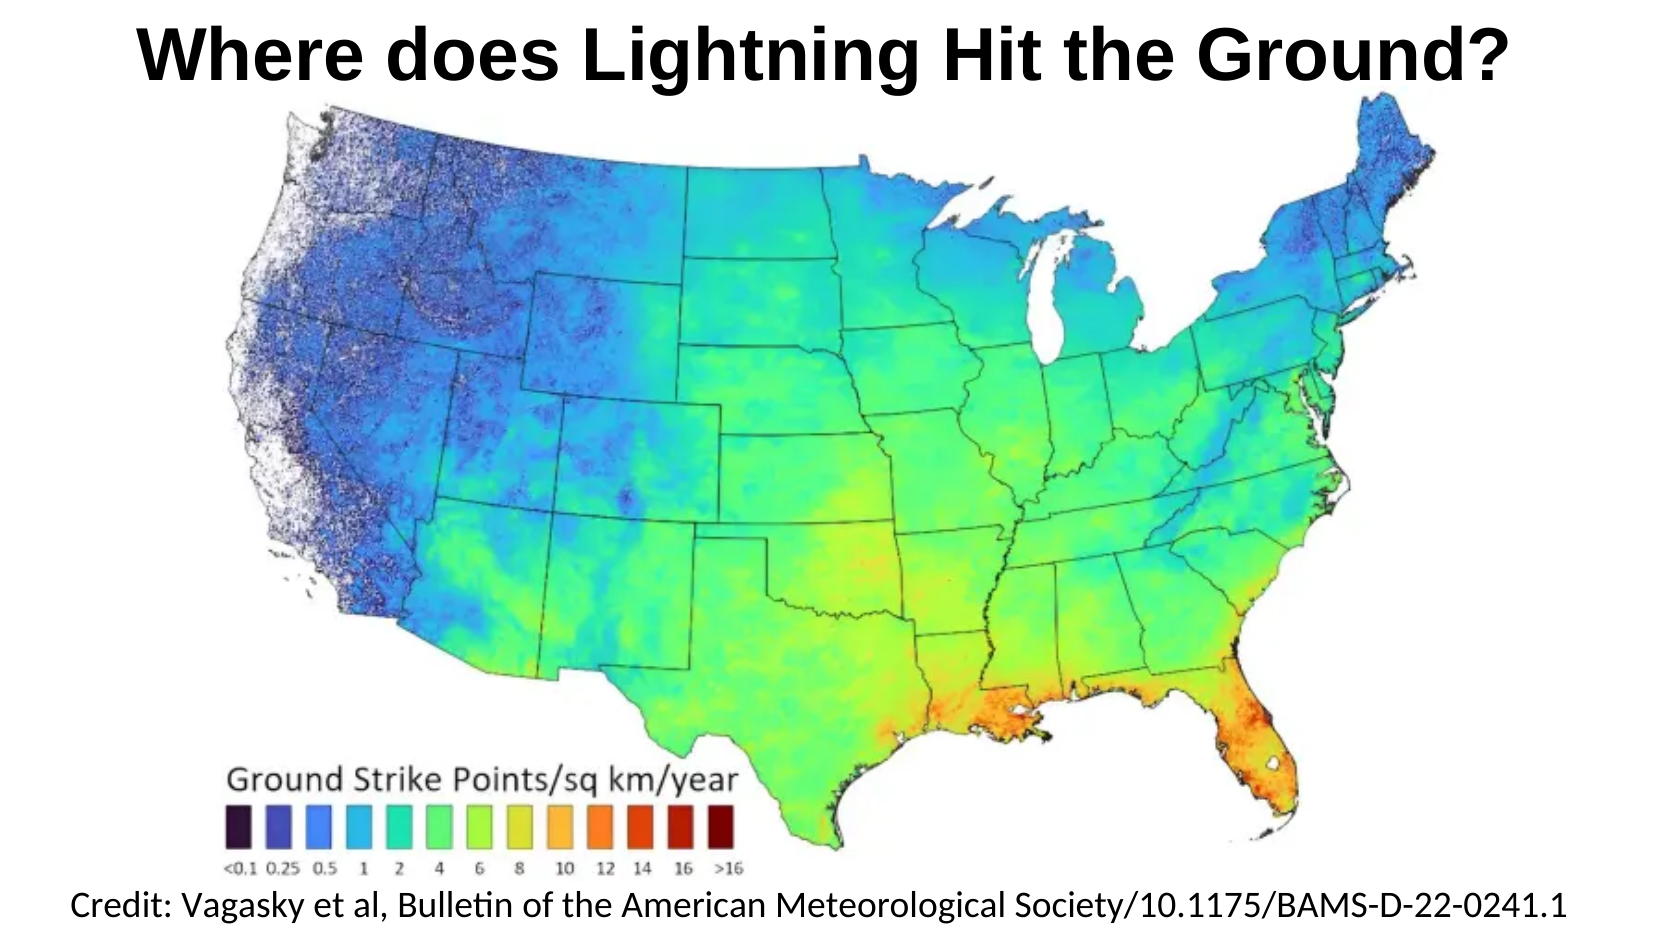

# Where does Lightning Hit the Ground?
Credit: Vagasky et al, Bulletin of the American Meteorological Society/10.1175/BAMS-D-22-0241.1